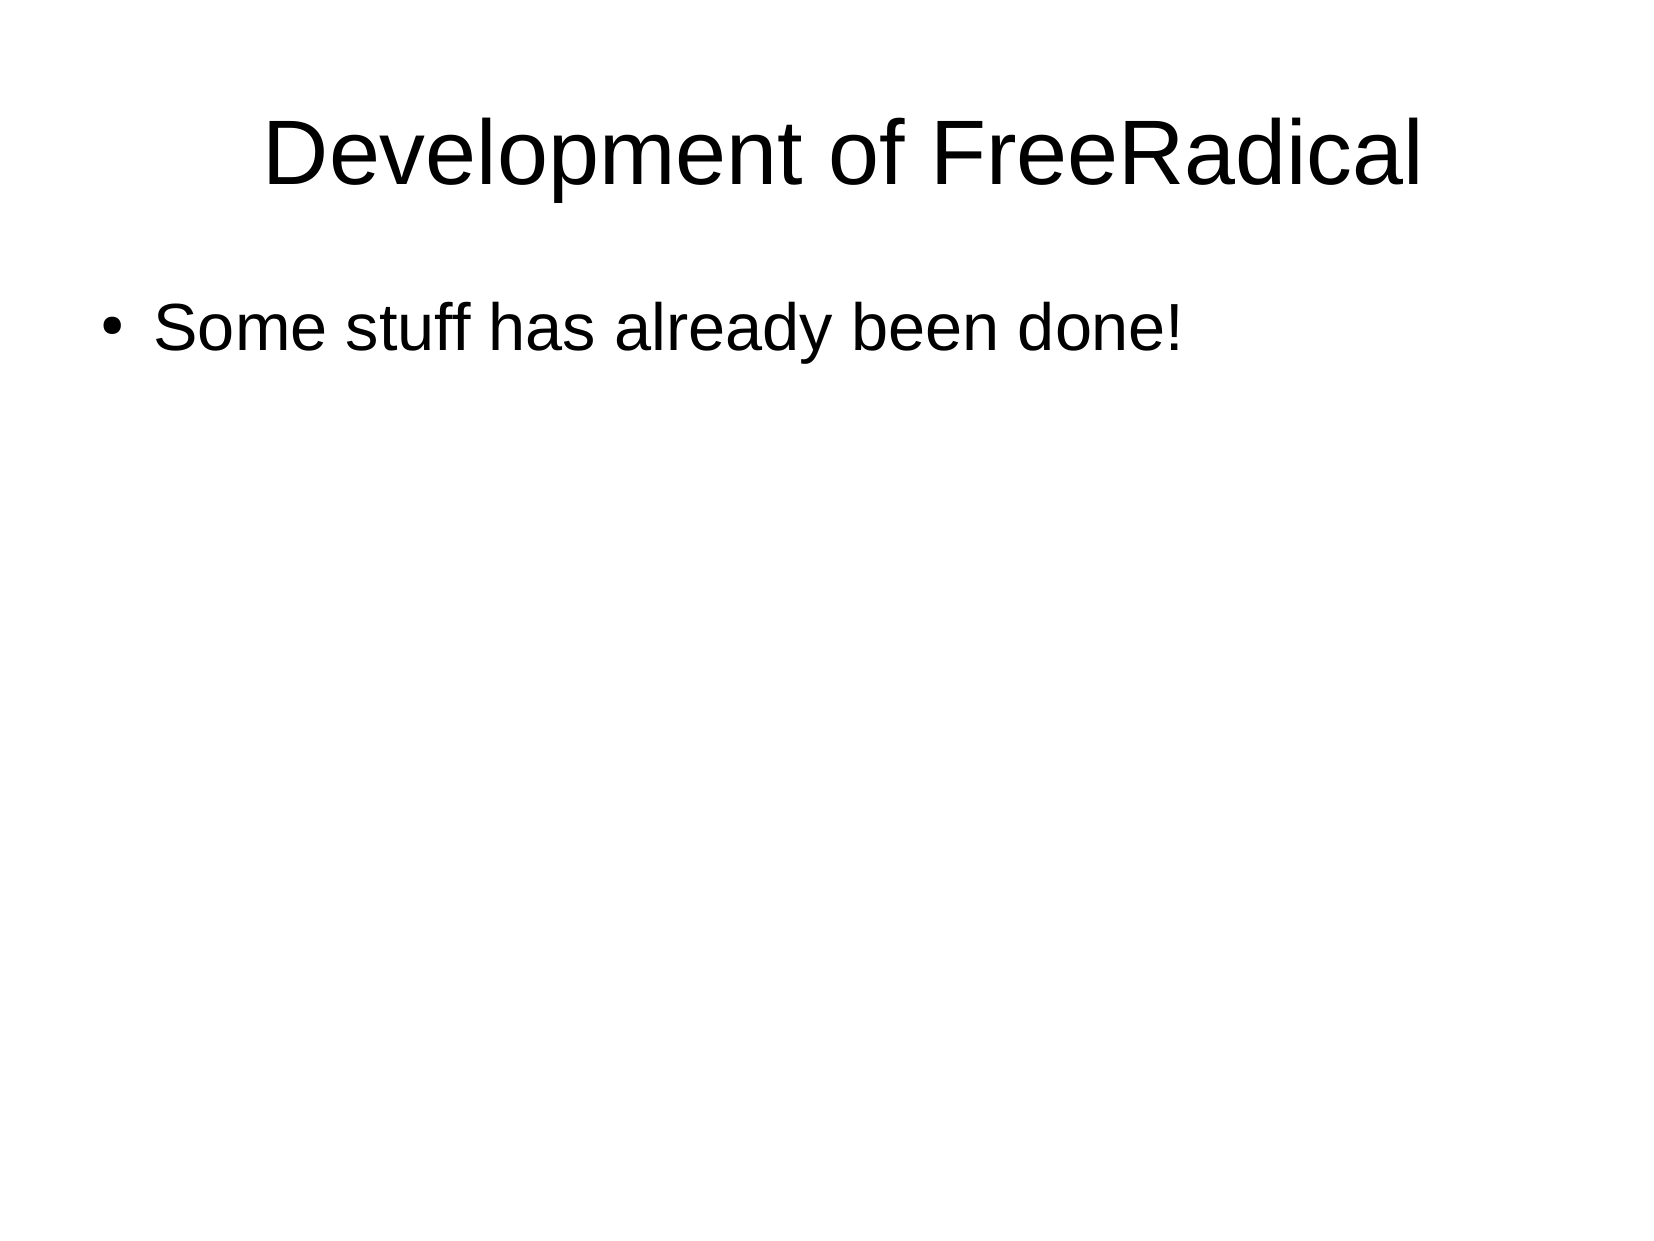

# Development of FreeRadical
Some stuff has already been done!